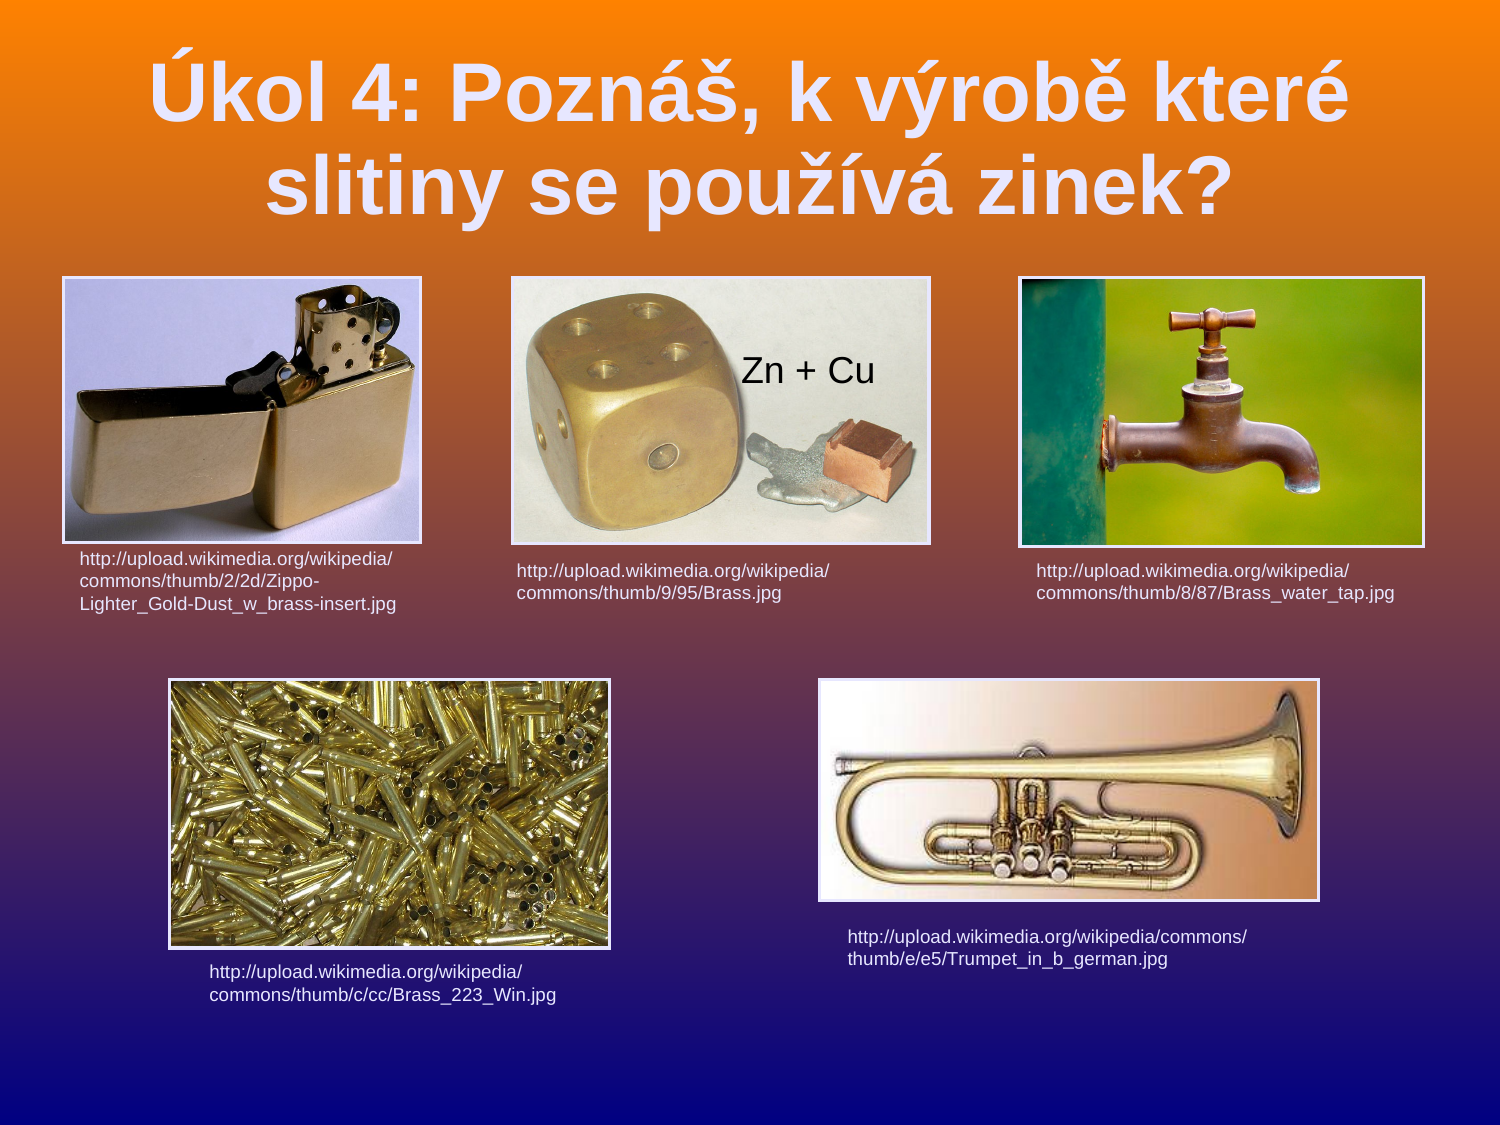

# Úkol 4: Poznáš, k výrobě které slitiny se používá zinek?
Zn + Cu
http://upload.wikimedia.org/wikipedia/commons/thumb/2/2d/Zippo-Lighter_Gold-Dust_w_brass-insert.jpg
http://upload.wikimedia.org/wikipedia/commons/thumb/9/95/Brass.jpg
http://upload.wikimedia.org/wikipedia/commons/thumb/8/87/Brass_water_tap.jpg
http://upload.wikimedia.org/wikipedia/commons/thumb/e/e5/Trumpet_in_b_german.jpg
http://upload.wikimedia.org/wikipedia/commons/thumb/c/cc/Brass_223_Win.jpg